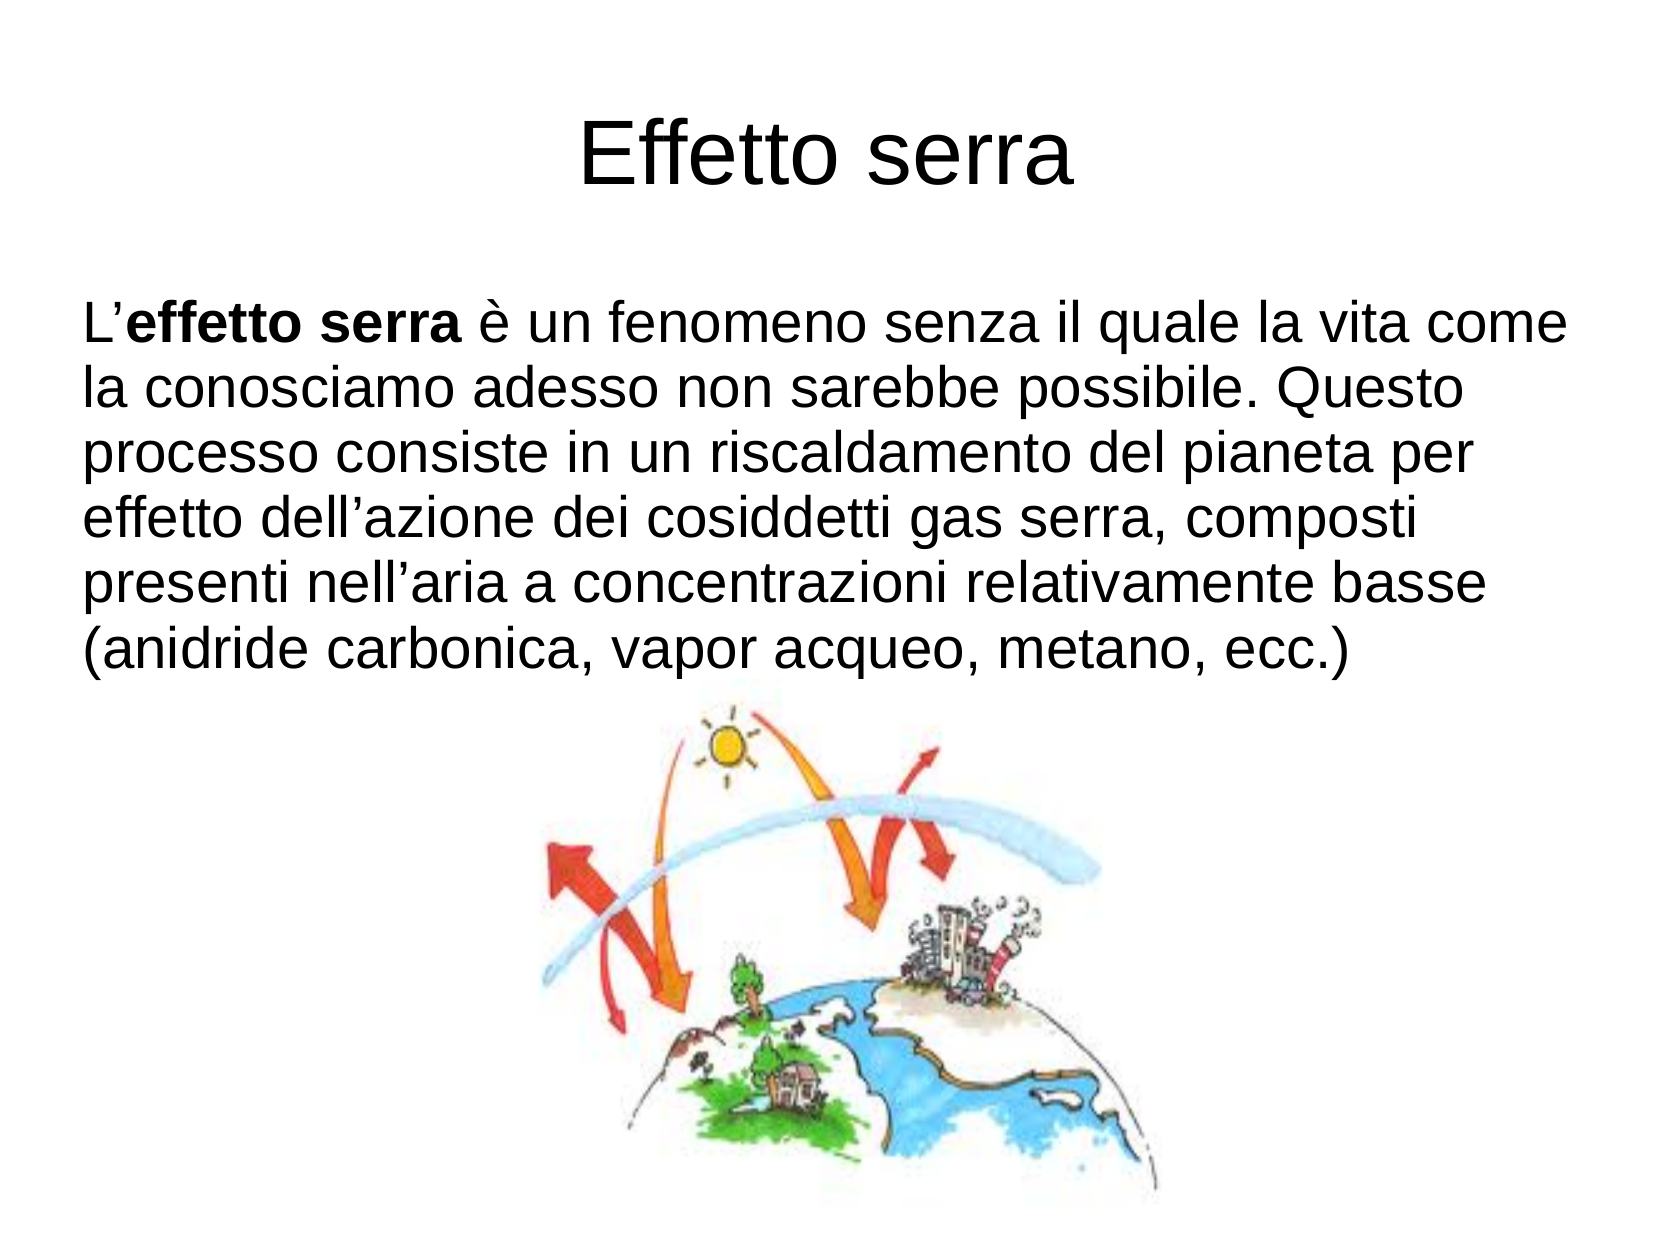

# Effetto serra
L’effetto serra è un fenomeno senza il quale la vita come la conosciamo adesso non sarebbe possibile. Questo processo consiste in un riscaldamento del pianeta per effetto dell’azione dei cosiddetti gas serra, composti presenti nell’aria a concentrazioni relativamente basse (anidride carbonica, vapor acqueo, metano, ecc.)